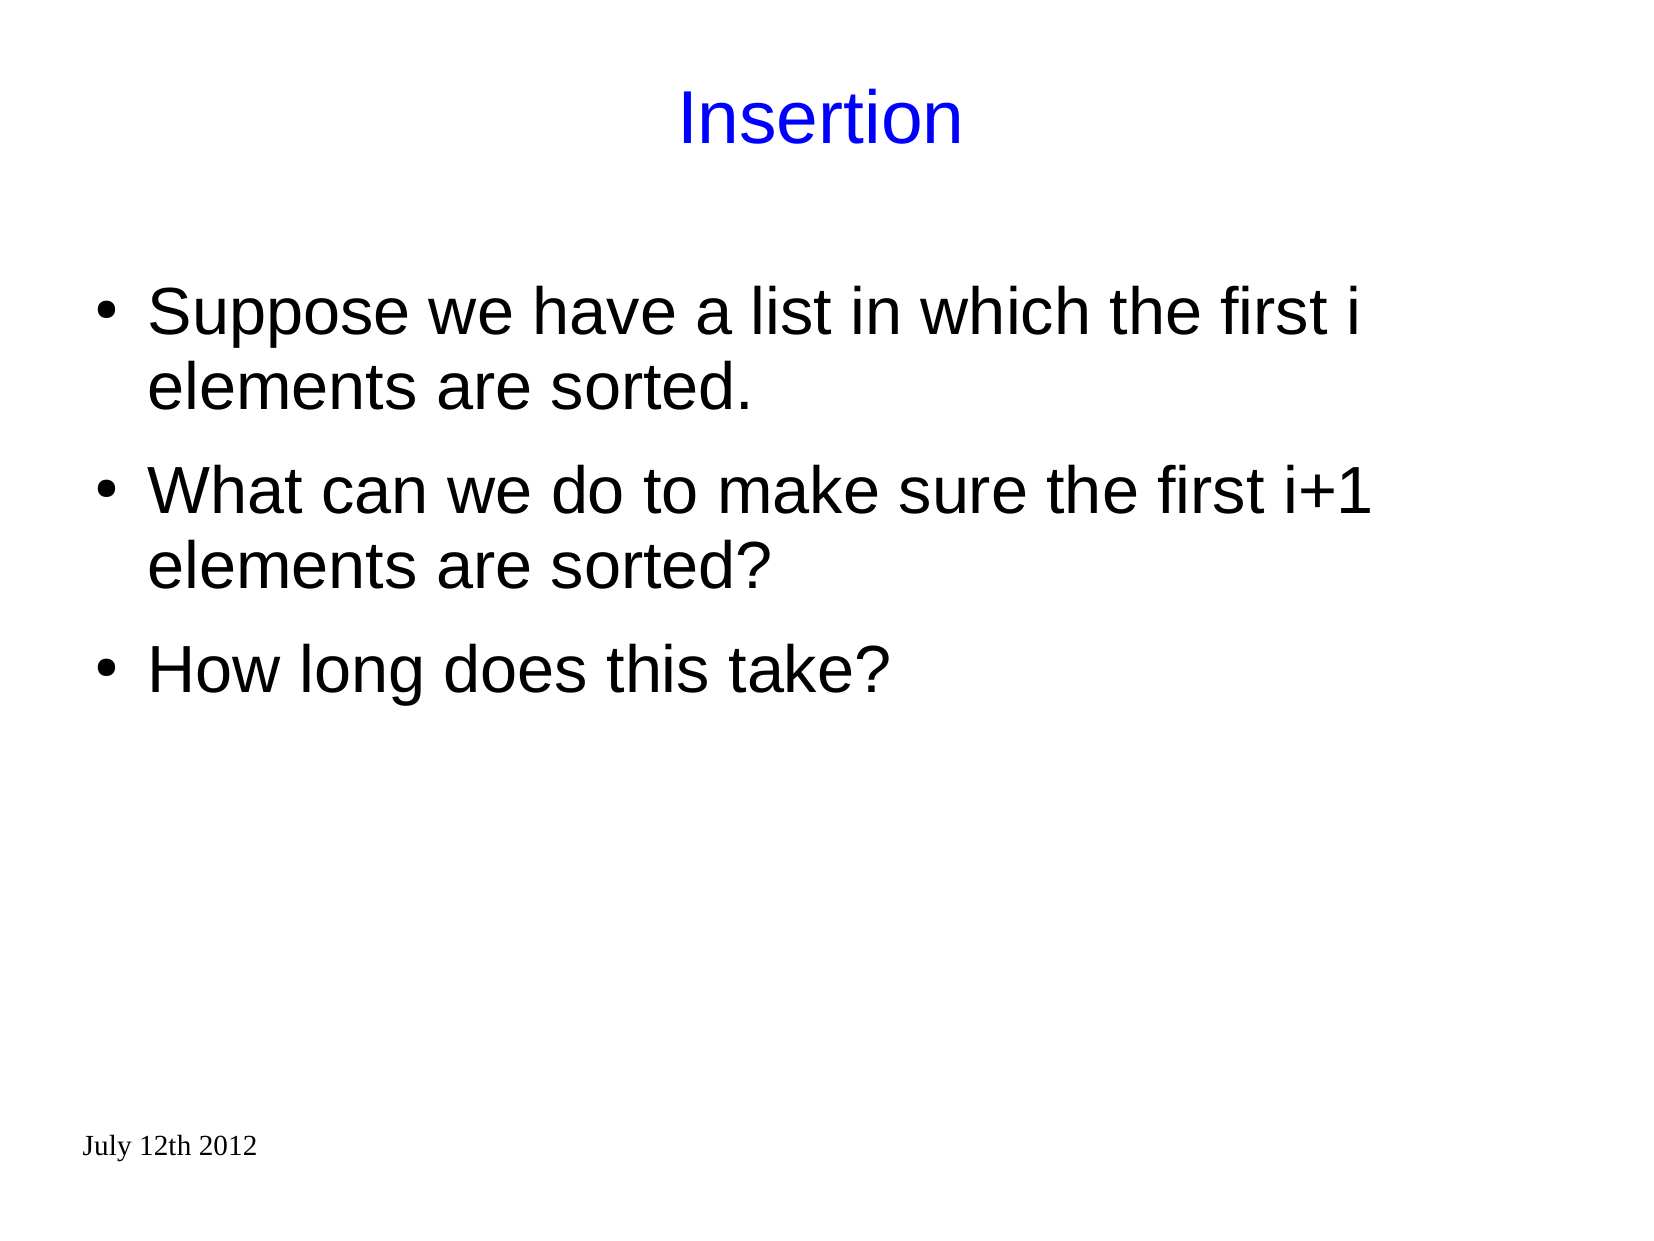

# Insertion
Suppose we have a list in which the first i elements are sorted.
What can we do to make sure the first i+1 elements are sorted?
How long does this take?
July 12th 2012